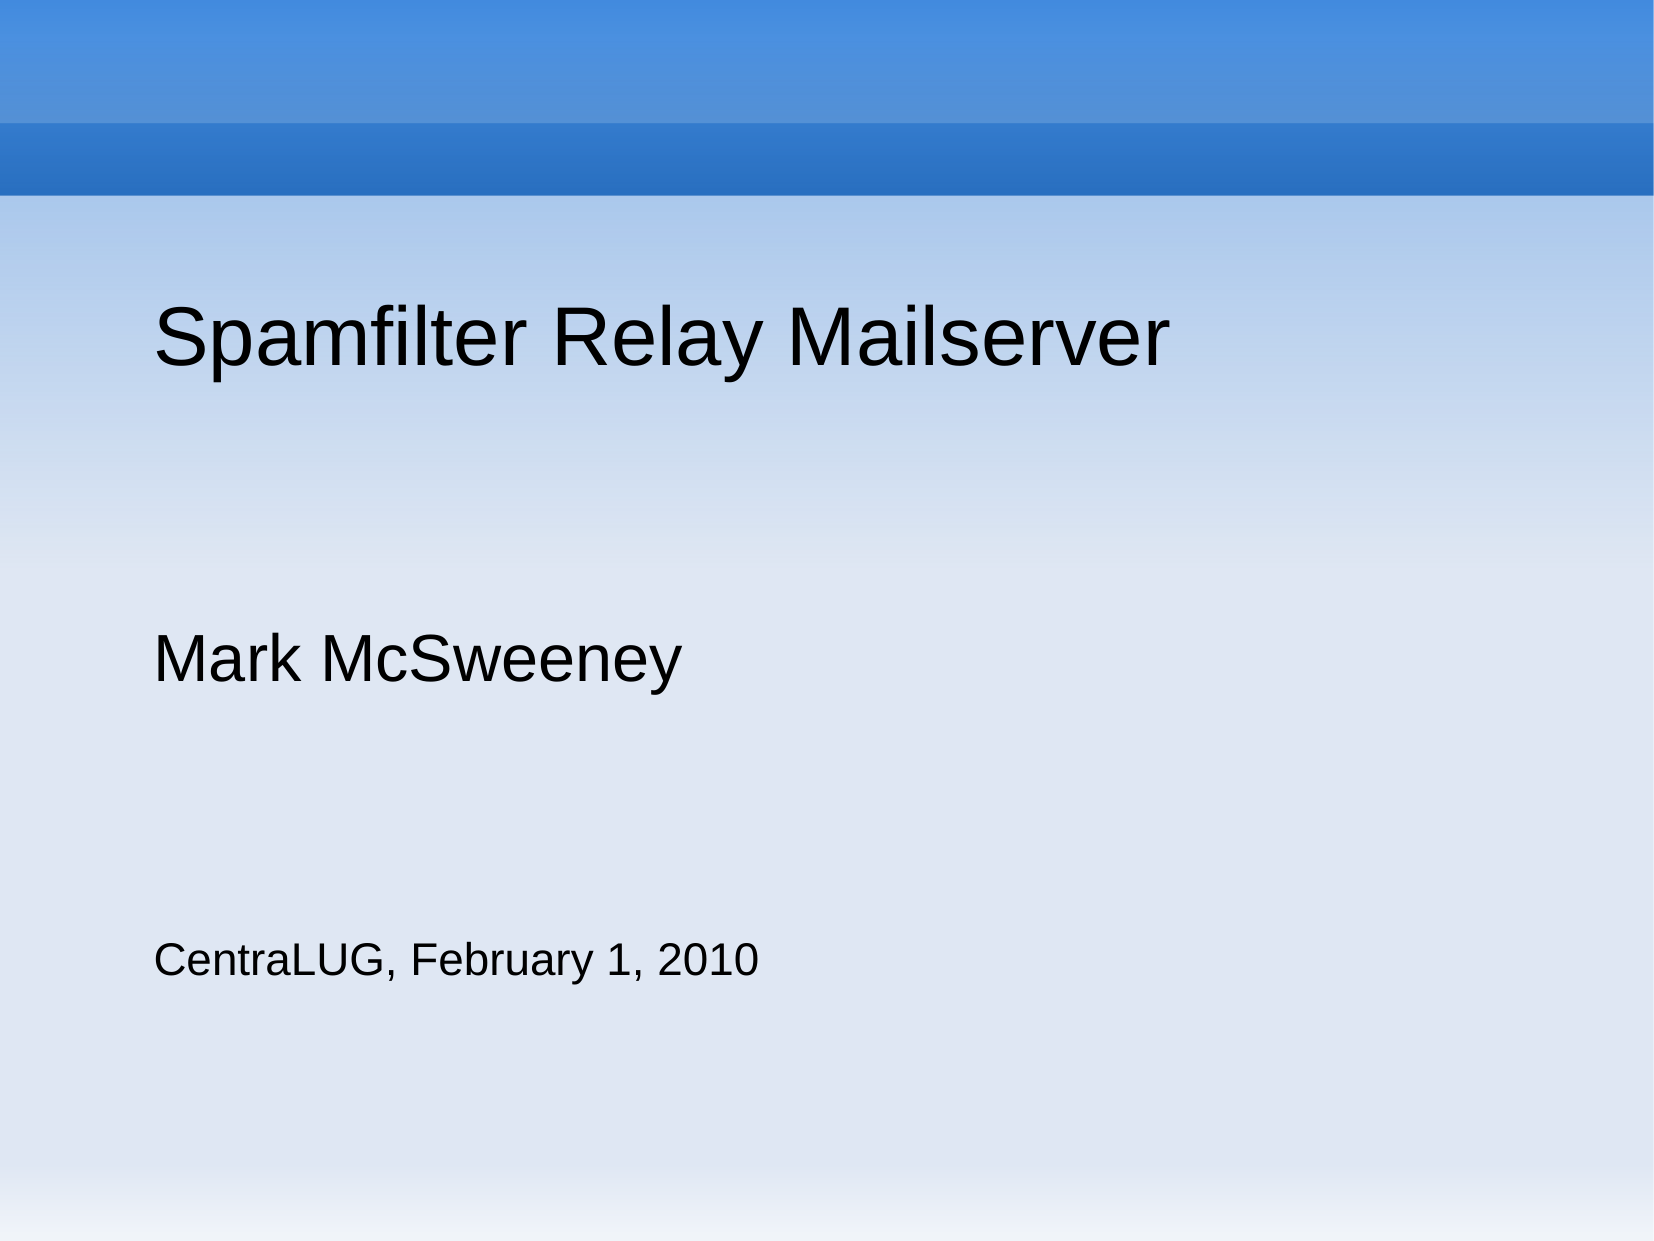

# Spamfilter Relay Mailserver
Mark McSweeney
CentraLUG, February 1, 2010